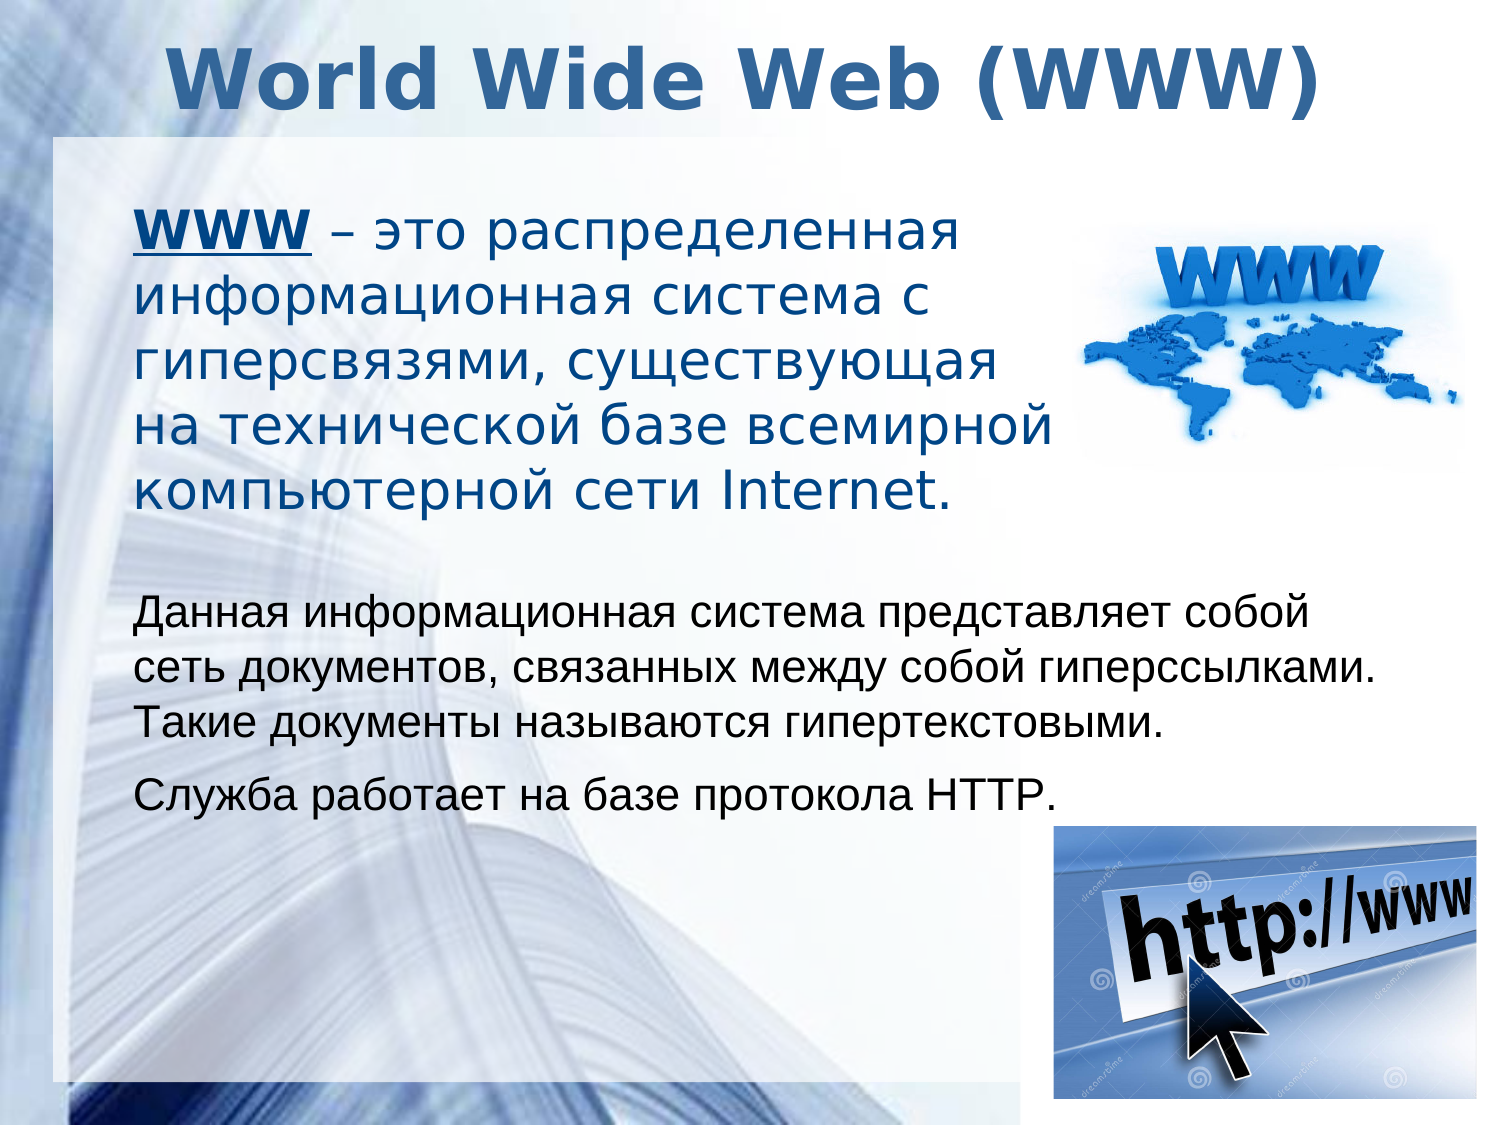

World Wide Web (WWW)
WWW – это распределенная информационная система с гиперсвязями, существующая на технической базе всемирной компьютерной сети Internet.
Данная информационная система представляет собой сеть документов, связанных между собой гиперссылками. Такие документы называются гипертекстовыми.
Служба работает на базе протокола HTTP.